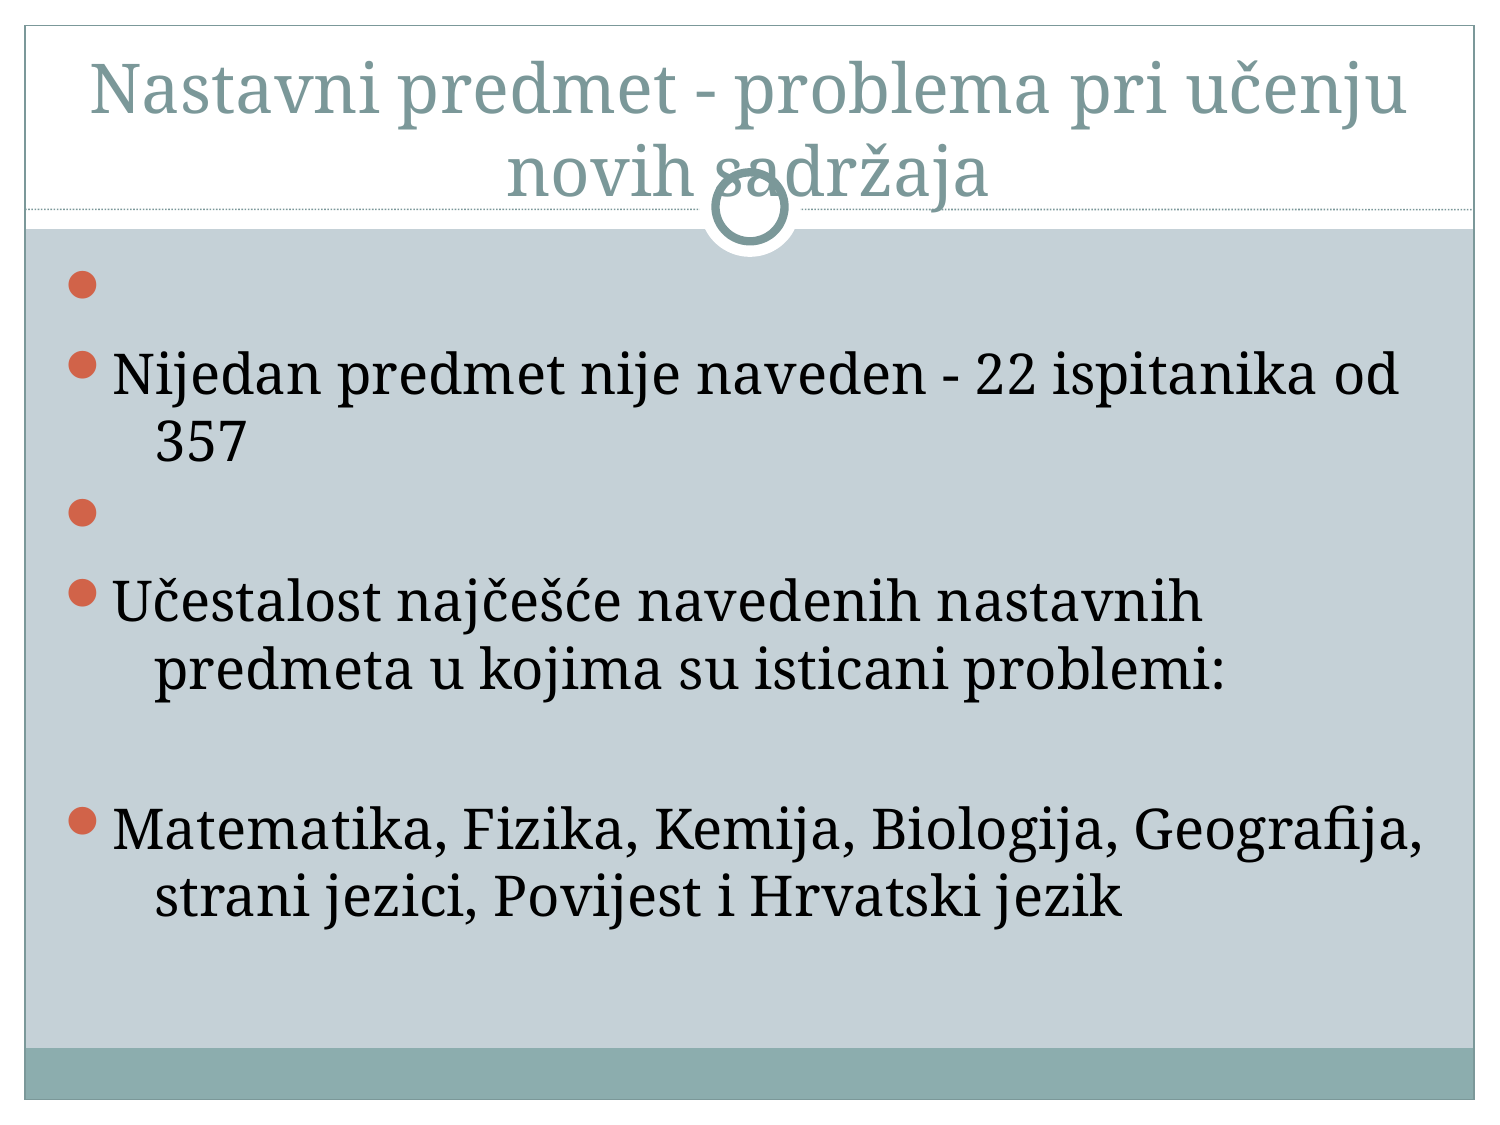

# Nastavni predmet - problema pri učenju novih sadržaja
Nijedan predmet nije naveden - 22 ispitanika od 357
Učestalost najčešće navedenih nastavnih predmeta u kojima su isticani problemi:
Matematika, Fizika, Kemija, Biologija, Geografija, strani jezici, Povijest i Hrvatski jezik